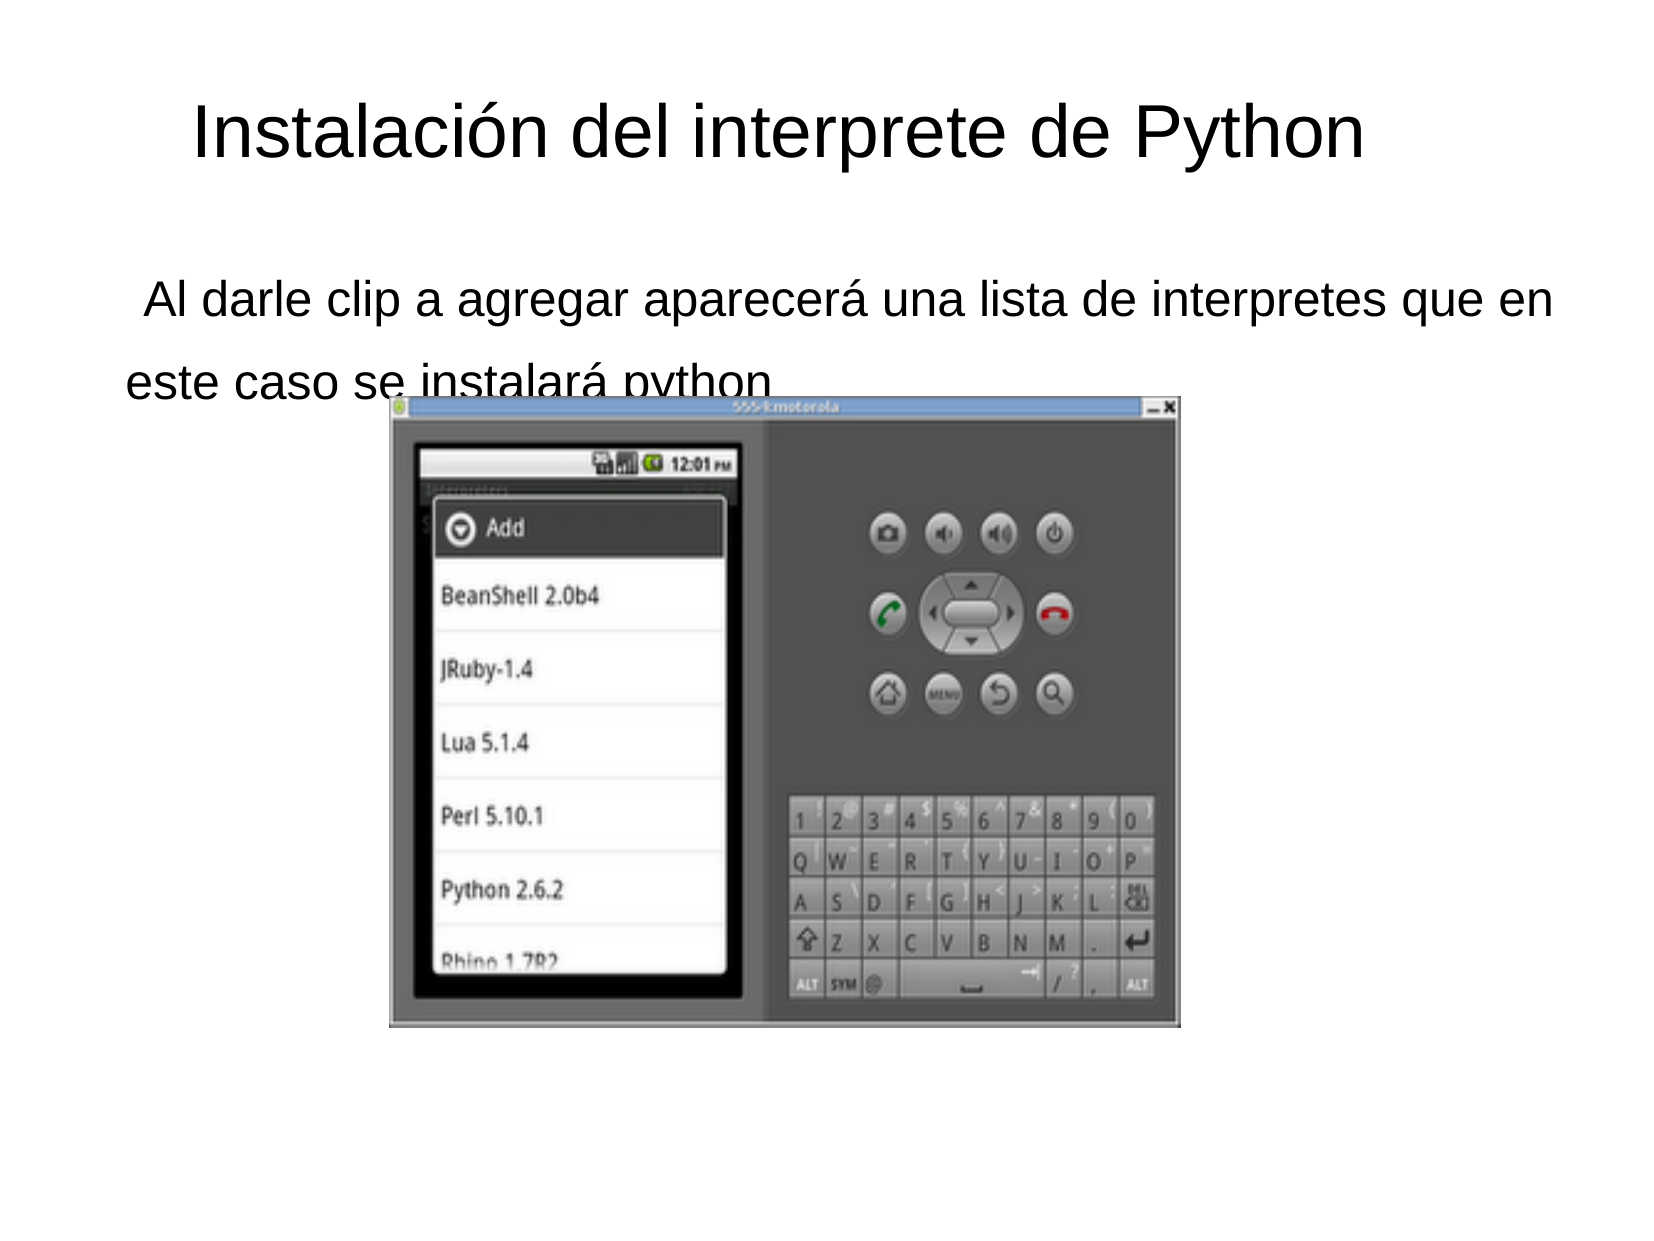

Instalación del interprete de Python
Al darle clip a agregar aparecerá una lista de interpretes que en este caso se instalará python